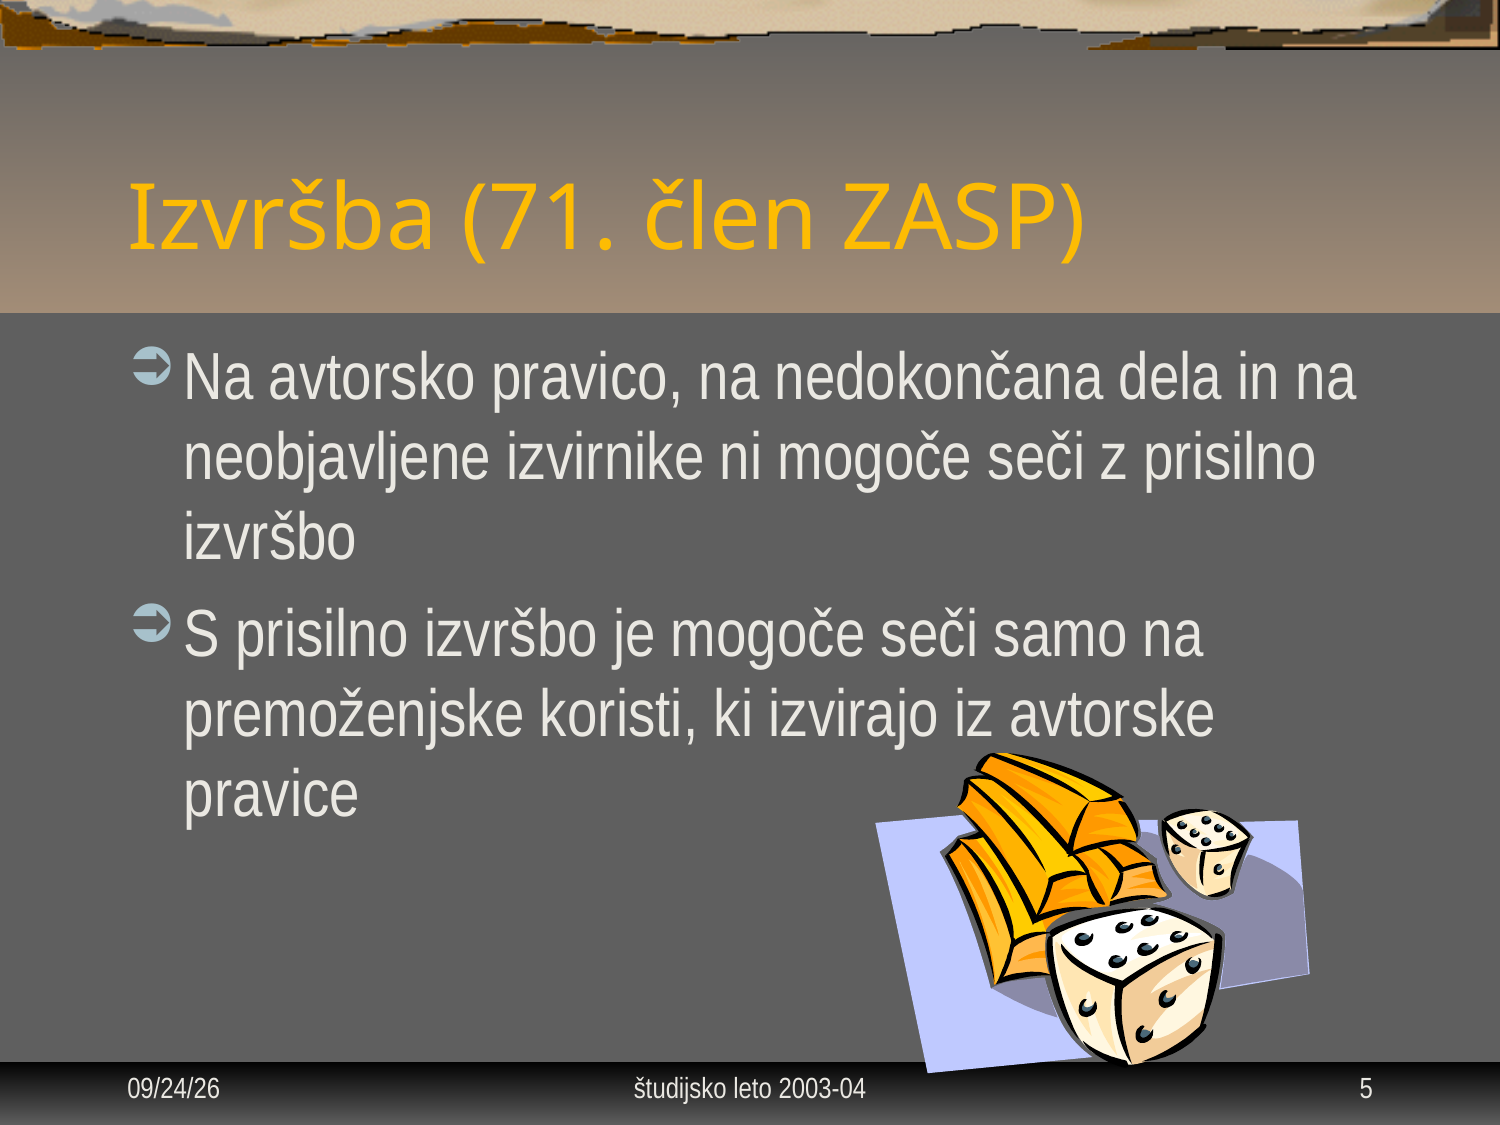

# Izvršba (71. člen ZASP)
Na avtorsko pravico, na nedokončana dela in na neobjavljene izvirnike ni mogoče seči z prisilno izvršbo
S prisilno izvršbo je mogoče seči samo na premoženjske koristi, ki izvirajo iz avtorske pravice
študijsko leto 2003-04